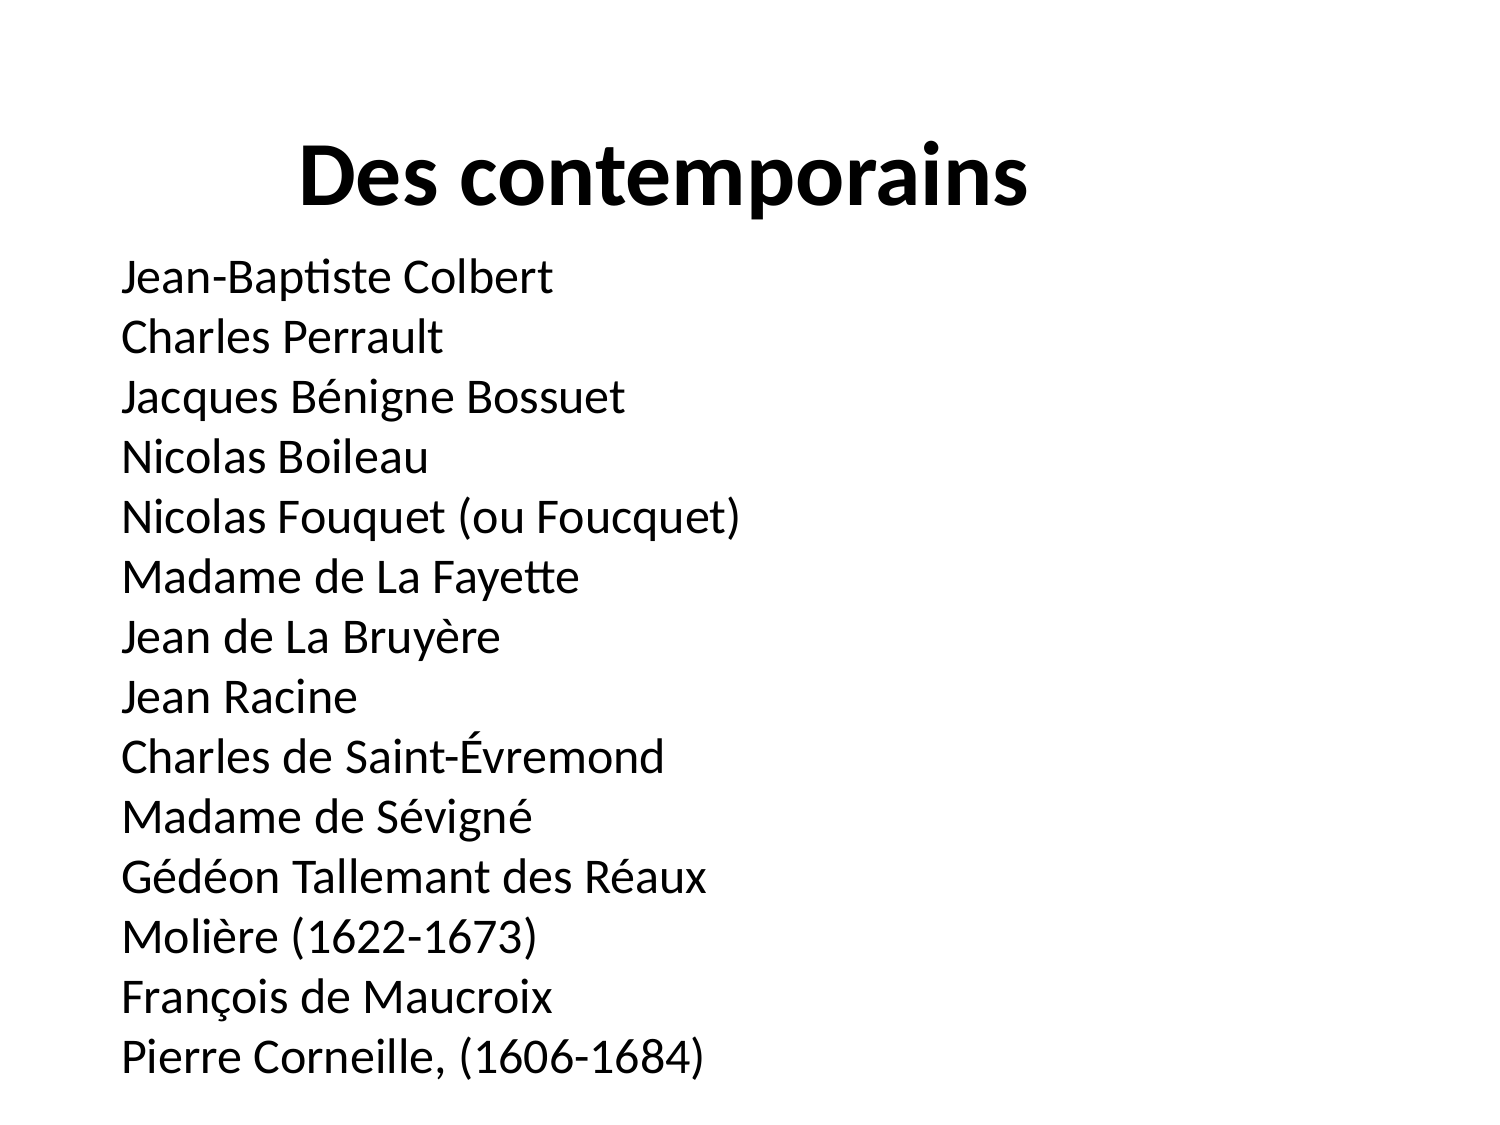

Des contemporains
Jean-Baptiste Colbert
Charles Perrault
Jacques Bénigne Bossuet
Nicolas Boileau
Nicolas Fouquet (ou Foucquet)
Madame de La Fayette
Jean de La Bruyère
Jean Racine
Charles de Saint-Évremond
Madame de Sévigné
Gédéon Tallemant des Réaux
Molière (1622-1673)
François de Maucroix
Pierre Corneille, (1606-1684)